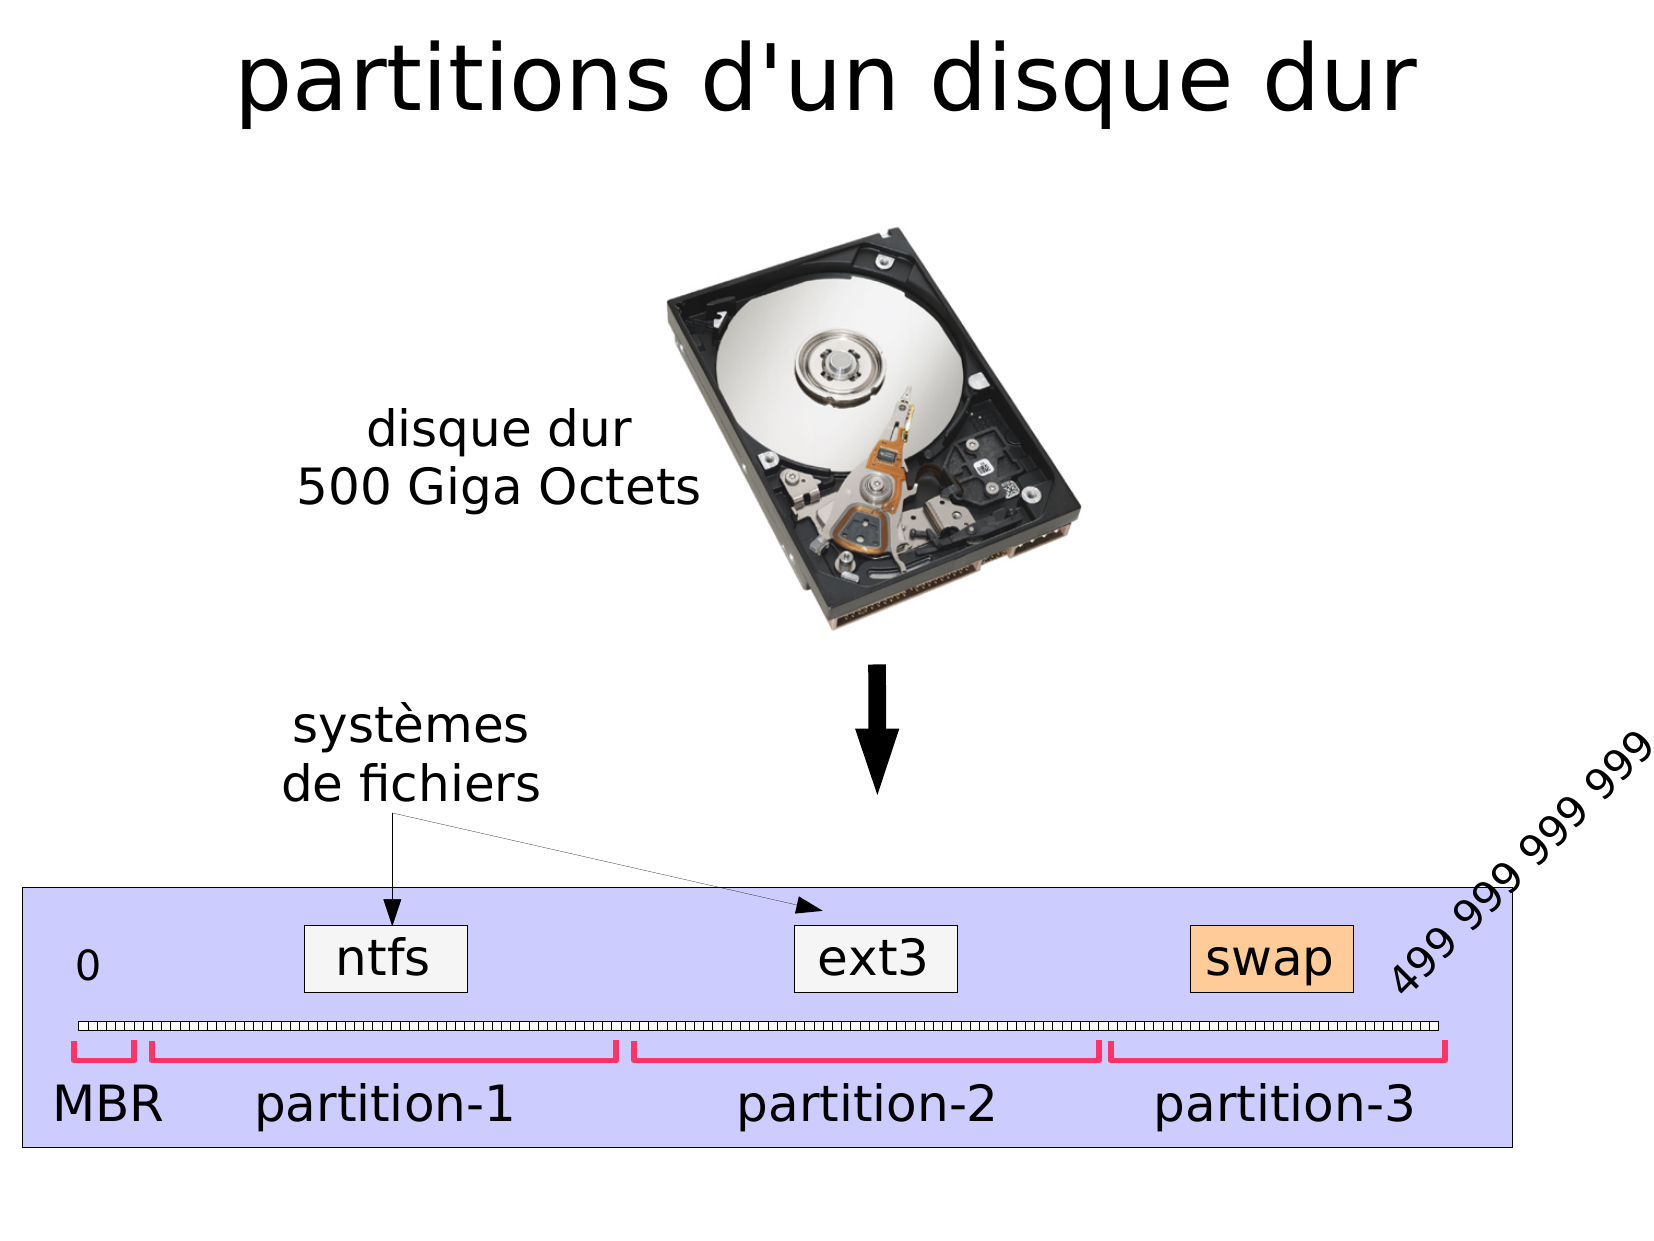

# partitions d'un disque dur
disque dur
500 Giga Octets
systèmes
de fichiers
499 999 999 999
ntfs
ext3
swap
0
MBR
partition-1
partition-2
partition-3